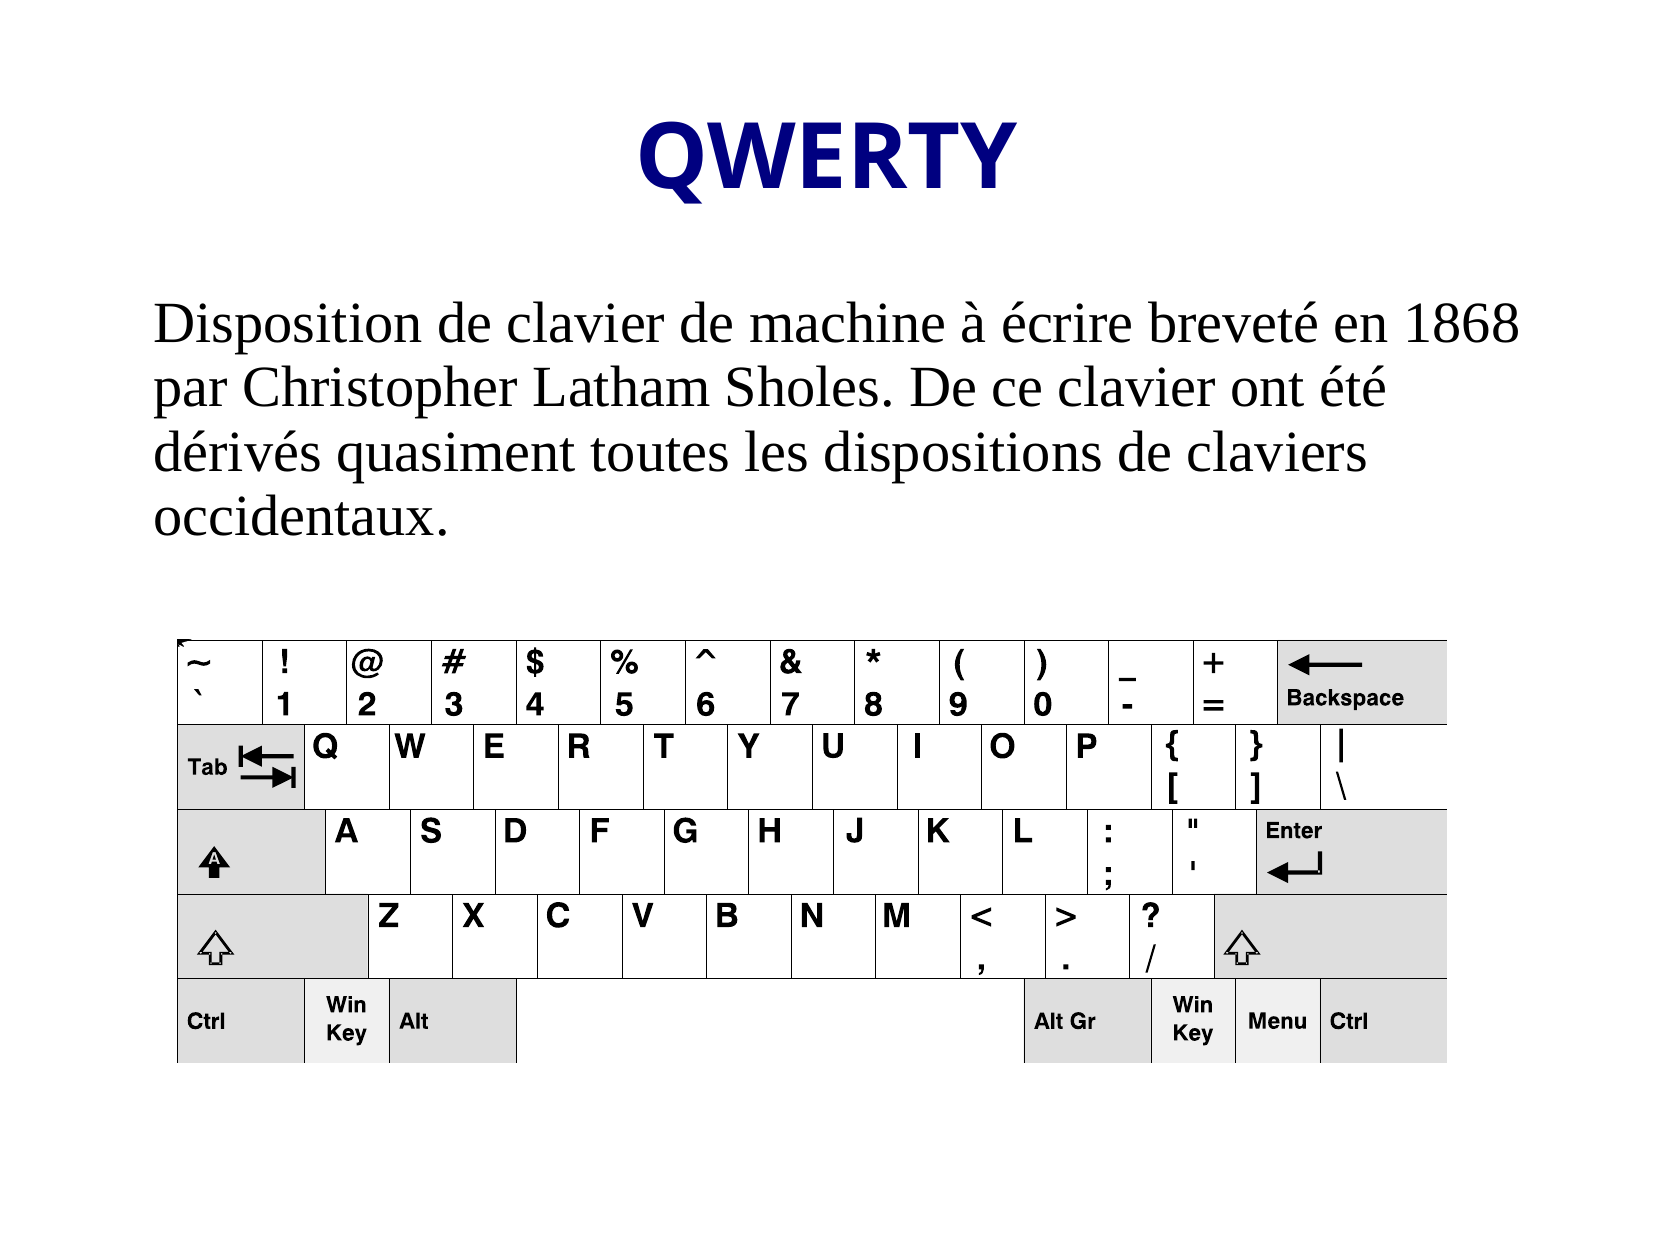

# QWERTY
Disposition de clavier de machine à écrire breveté en 1868 par Christopher Latham Sholes. De ce clavier ont été dérivés quasiment toutes les dispositions de claviers occidentaux.